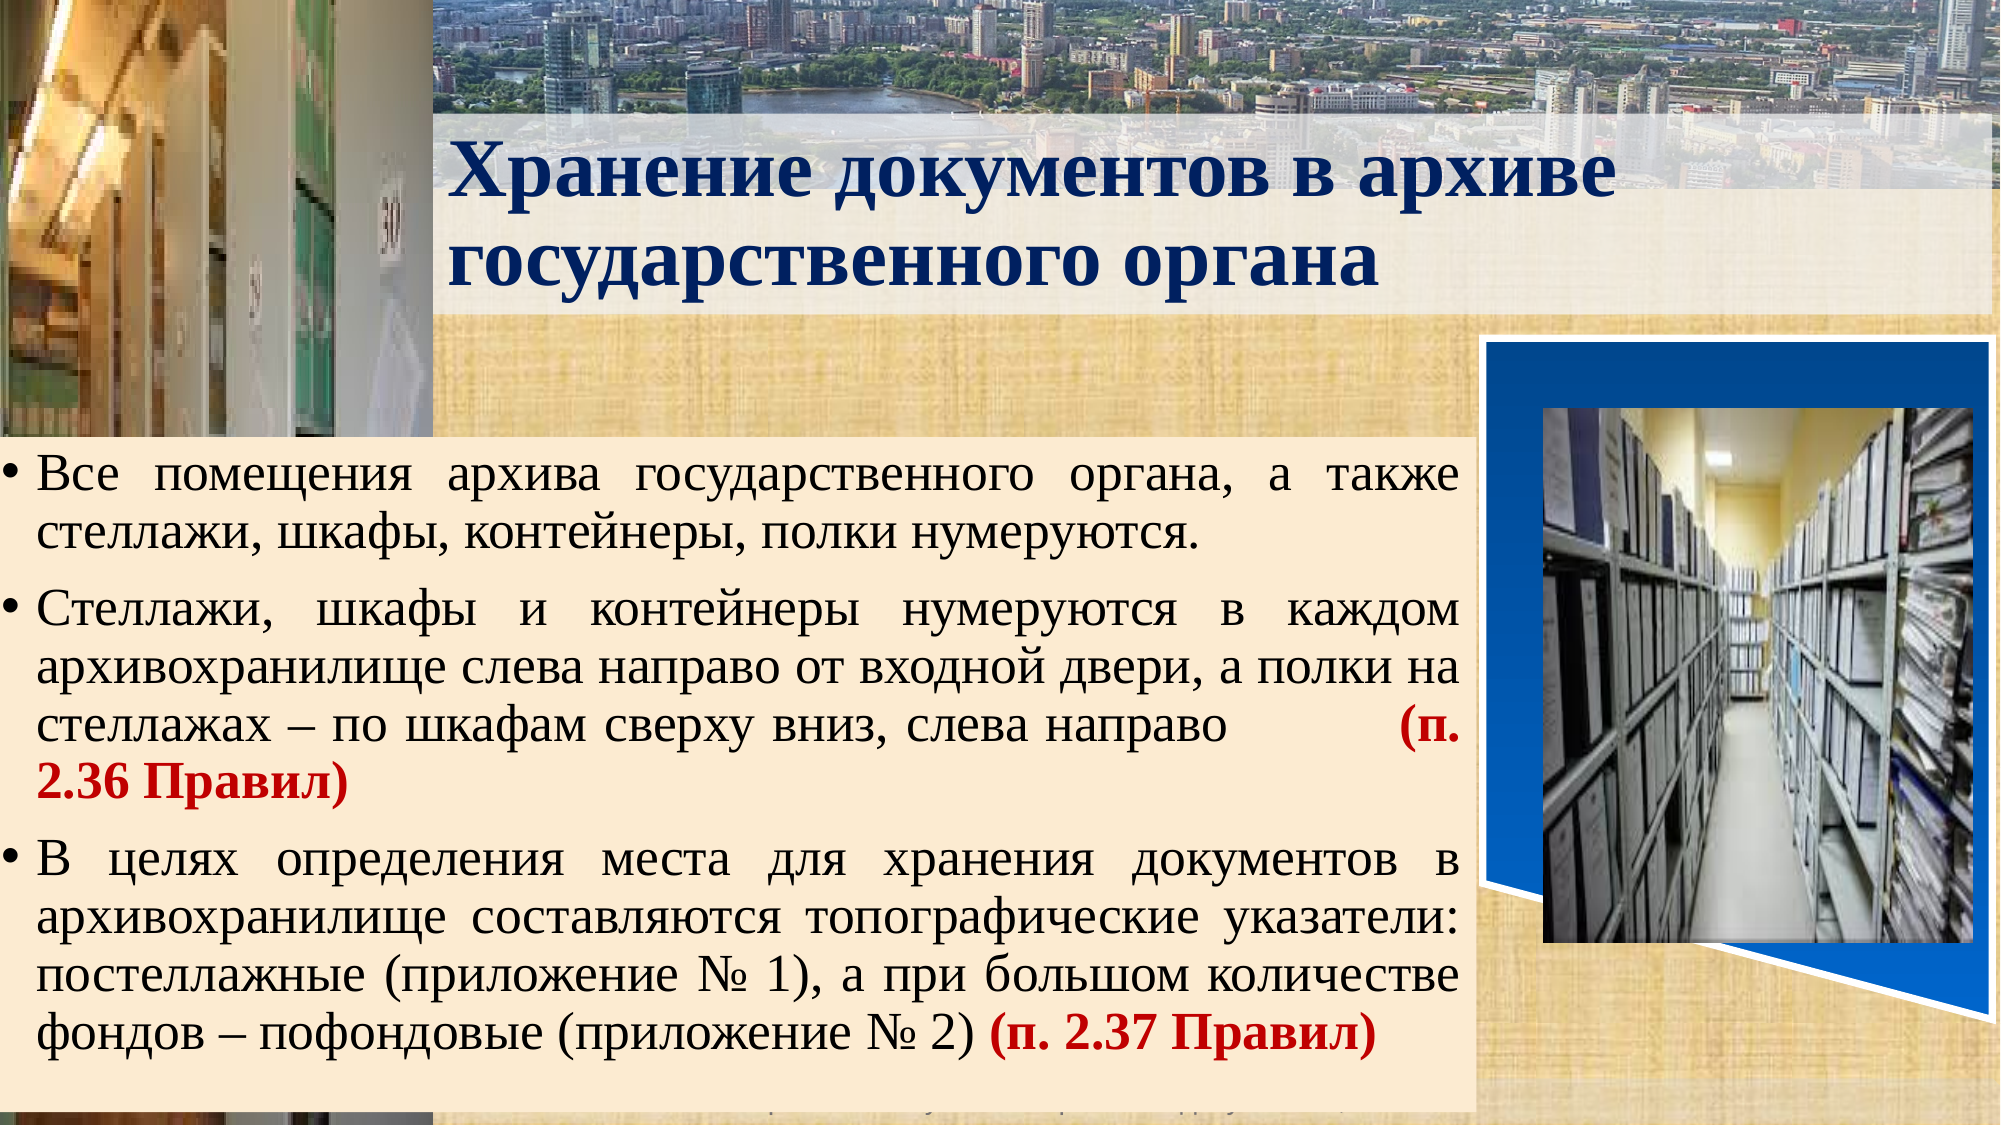

# Хранение документов в архиве государственного органа
Все помещения архива государственного органа, а также стеллажи, шкафы, контейнеры, полки нумеруются.
Стеллажи, шкафы и контейнеры нумеруются в каждом архивохранилище слева направо от входной двери, а полки на стеллажах – по шкафам сверху вниз, слева направо (п. 2.36 Правил)
В целях определения места для хранения документов в архивохранилище составляются топографические указатели: постеллажные (приложение № 1), а при большом количестве фондов – пофондовые (приложение № 2) (п. 2.37 Правил)